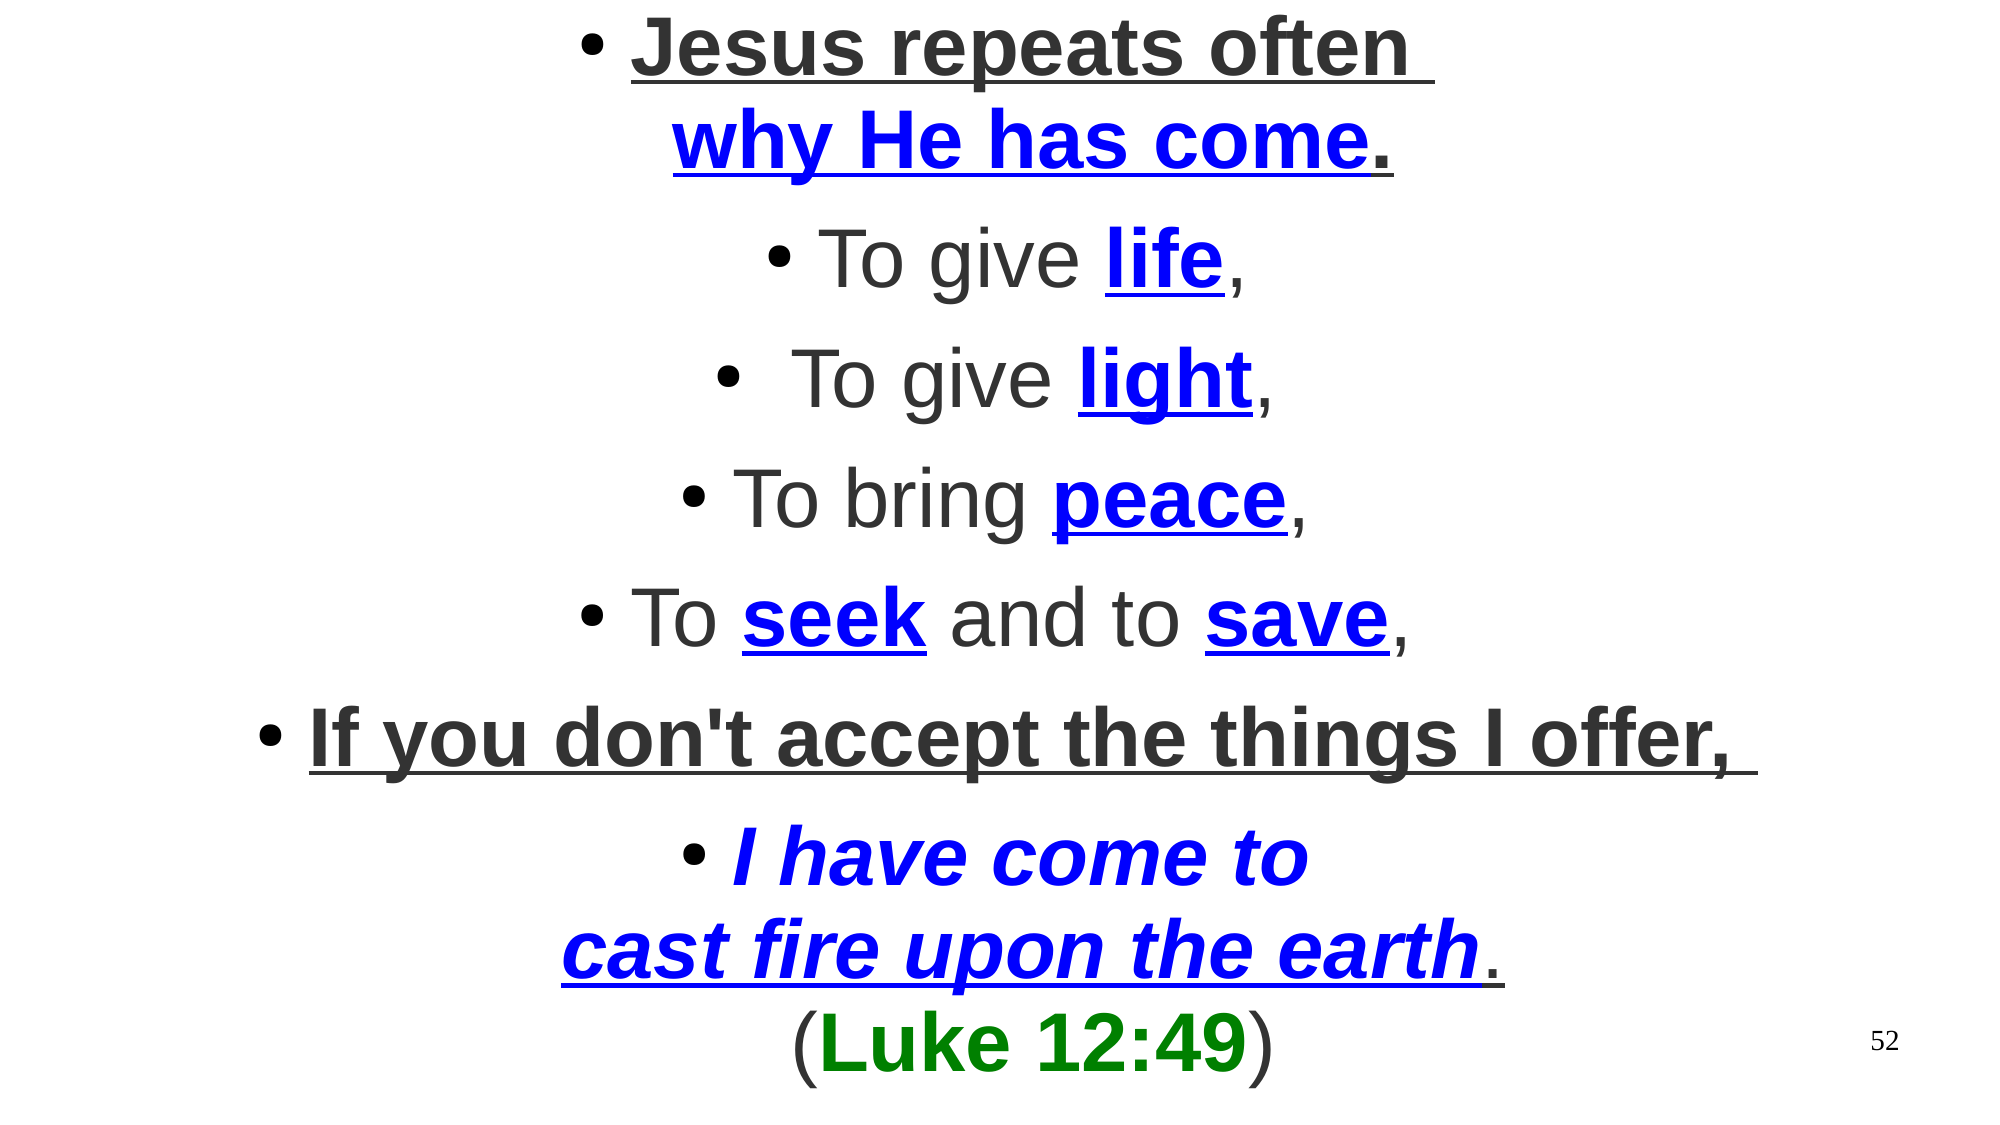

# Jesus repeats often why He has come.
To give life,
 To give light,
To bring peace,
To seek and to save,
If you don't accept the things I offer,
I have come to
cast fire upon the earth.
(Luke 12:49)
52